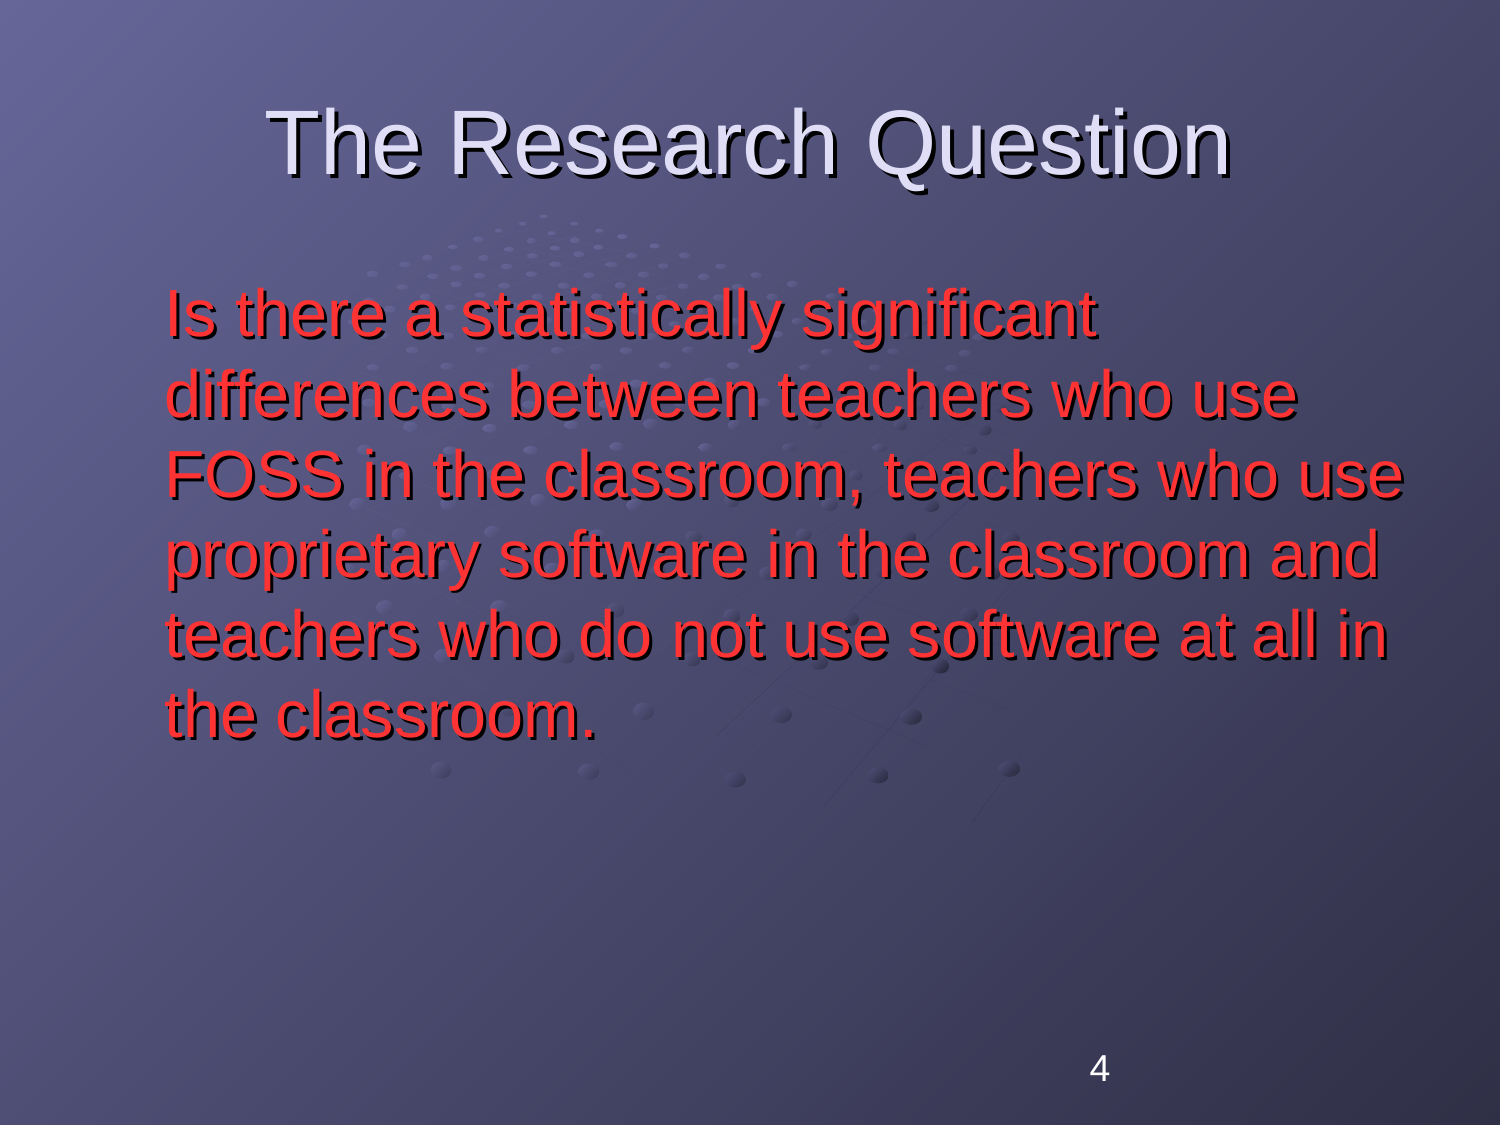

# The Research Question
Is there a statistically significant differences between teachers who use FOSS in the classroom, teachers who use proprietary software in the classroom and teachers who do not use software at all in the classroom.
4